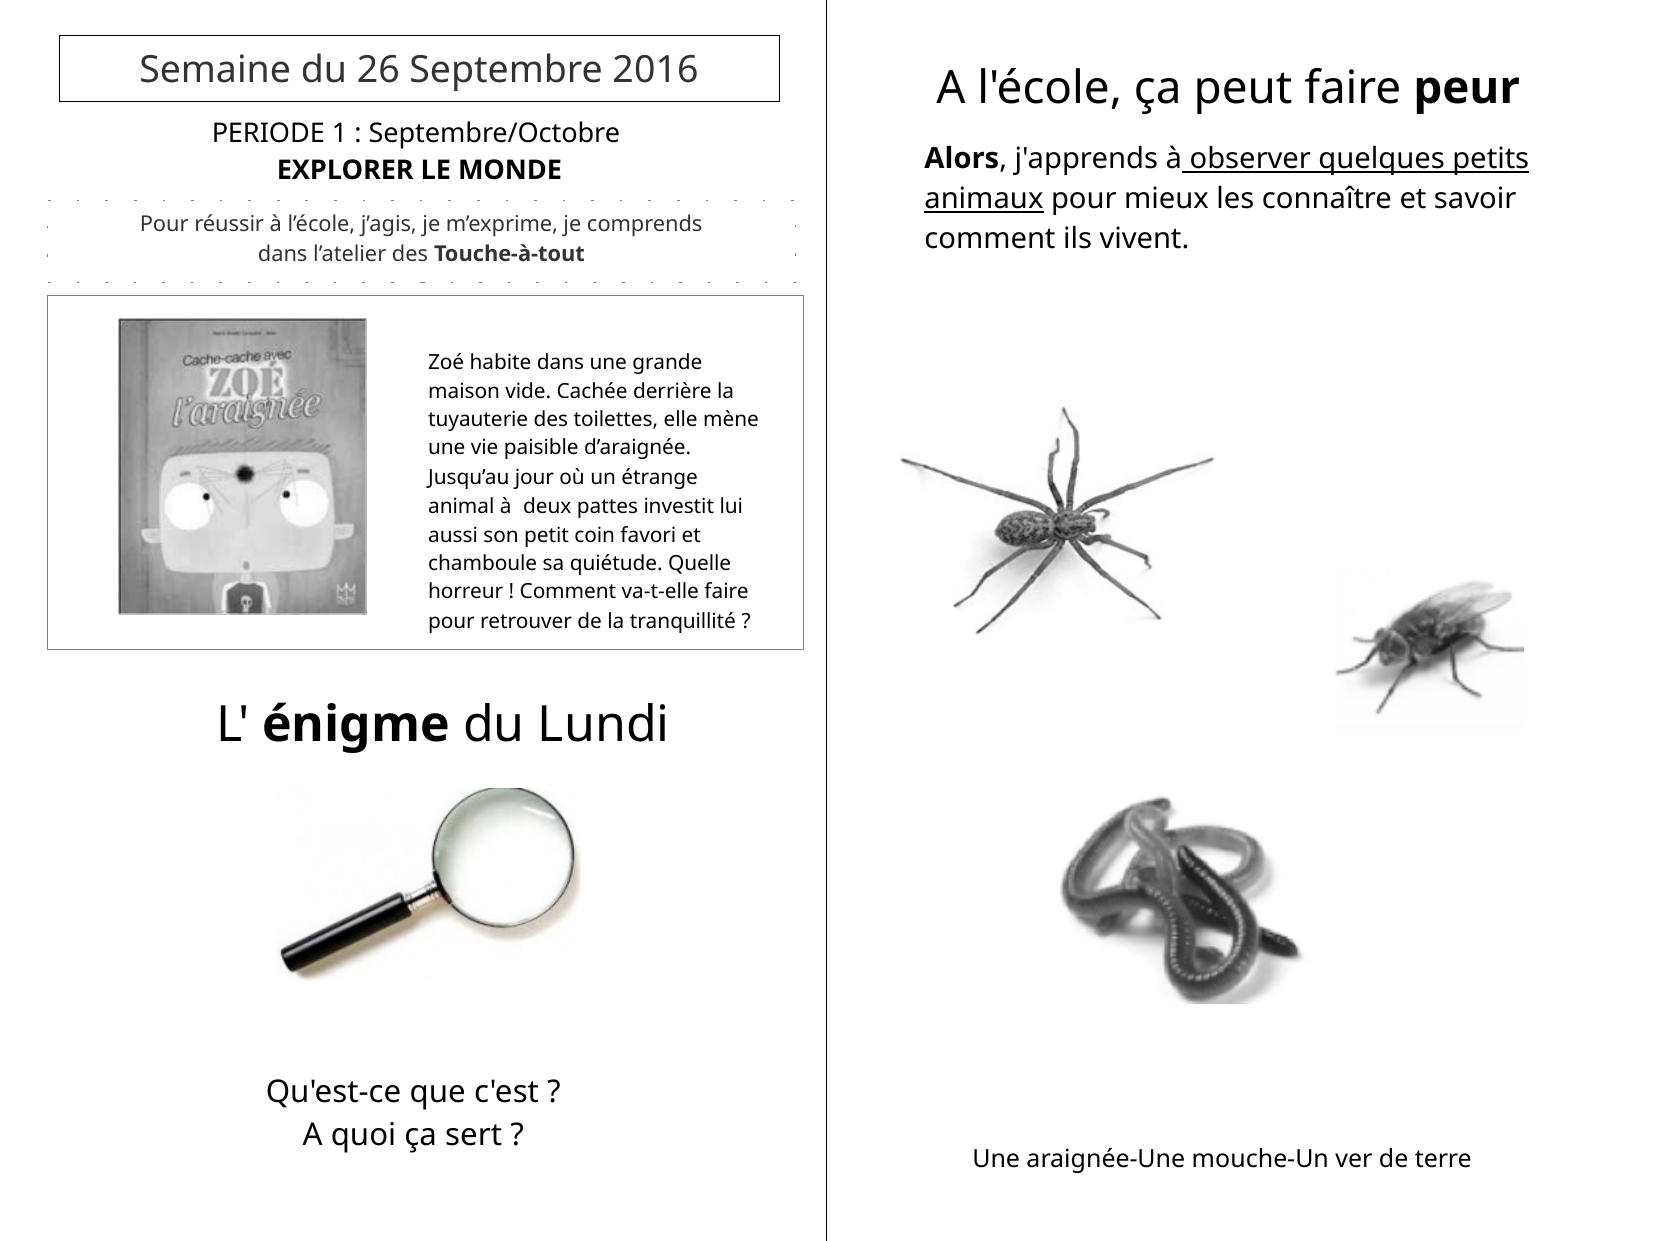

Semaine du 26 Septembre 2016
 A l'école, ça peut faire peur
PERIODE 1 : Septembre/Octobre
EXPLORER LE MONDE
Alors, j'apprends à observer quelques petits animaux pour mieux les connaître et savoir comment ils vivent.
Pour réussir à l’école, j’agis, je m’exprime, je comprends
dans l’atelier des Touche-à-tout
Zoé habite dans une grande maison vide. Cachée derrière la tuyauterie des toilettes, elle mène une vie paisible d’araignée. Jusqu’au jour où un étrange animal à deux pattes investit lui aussi son petit coin favori et chamboule sa quiétude. Quelle horreur ! Comment va-t-elle faire pour retrouver de la tranquillité ?
L' énigme du Lundi
Qu'est-ce que c'est ?
A quoi ça sert ?
Une araignée-Une mouche-Un ver de terre